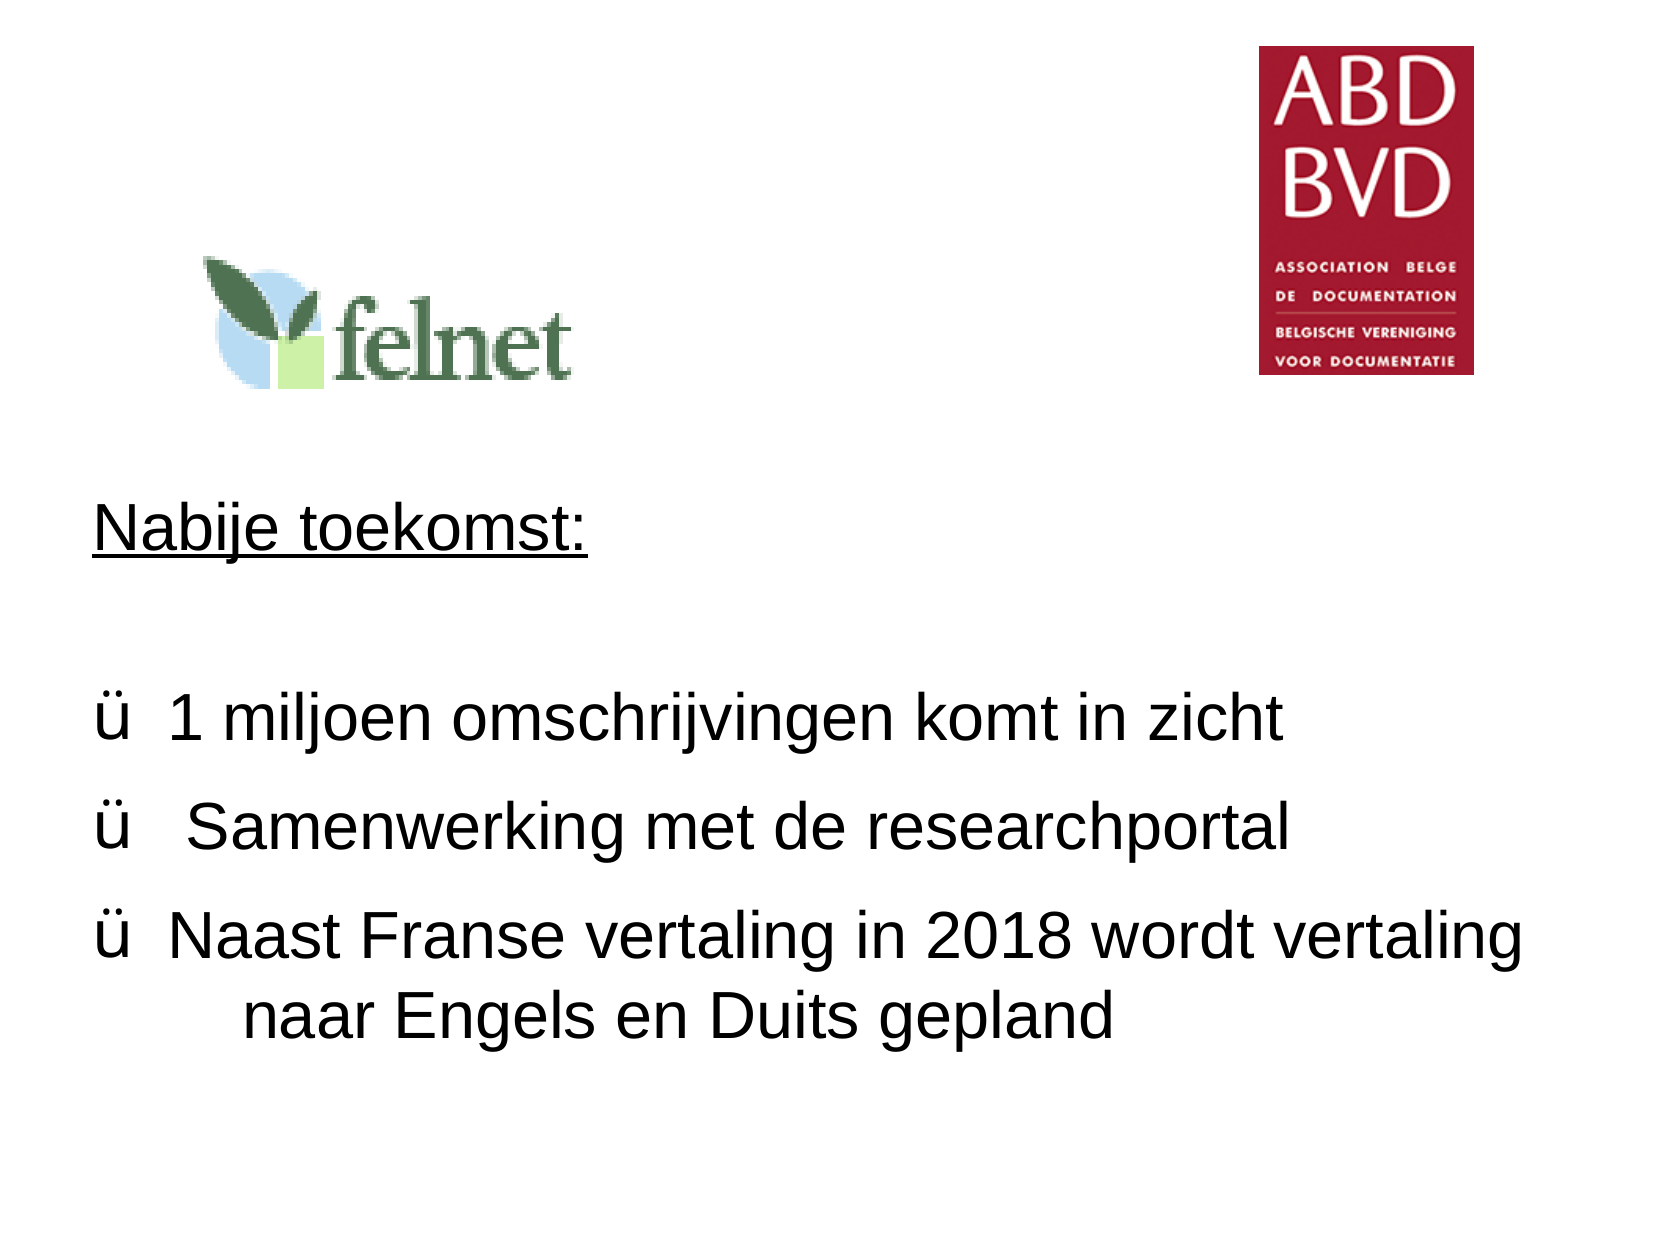

#
Nabije toekomst:
1 miljoen omschrijvingen komt in zicht
 Samenwerking met de researchportal
Naast Franse vertaling in 2018 wordt vertaling naar Engels en Duits gepland